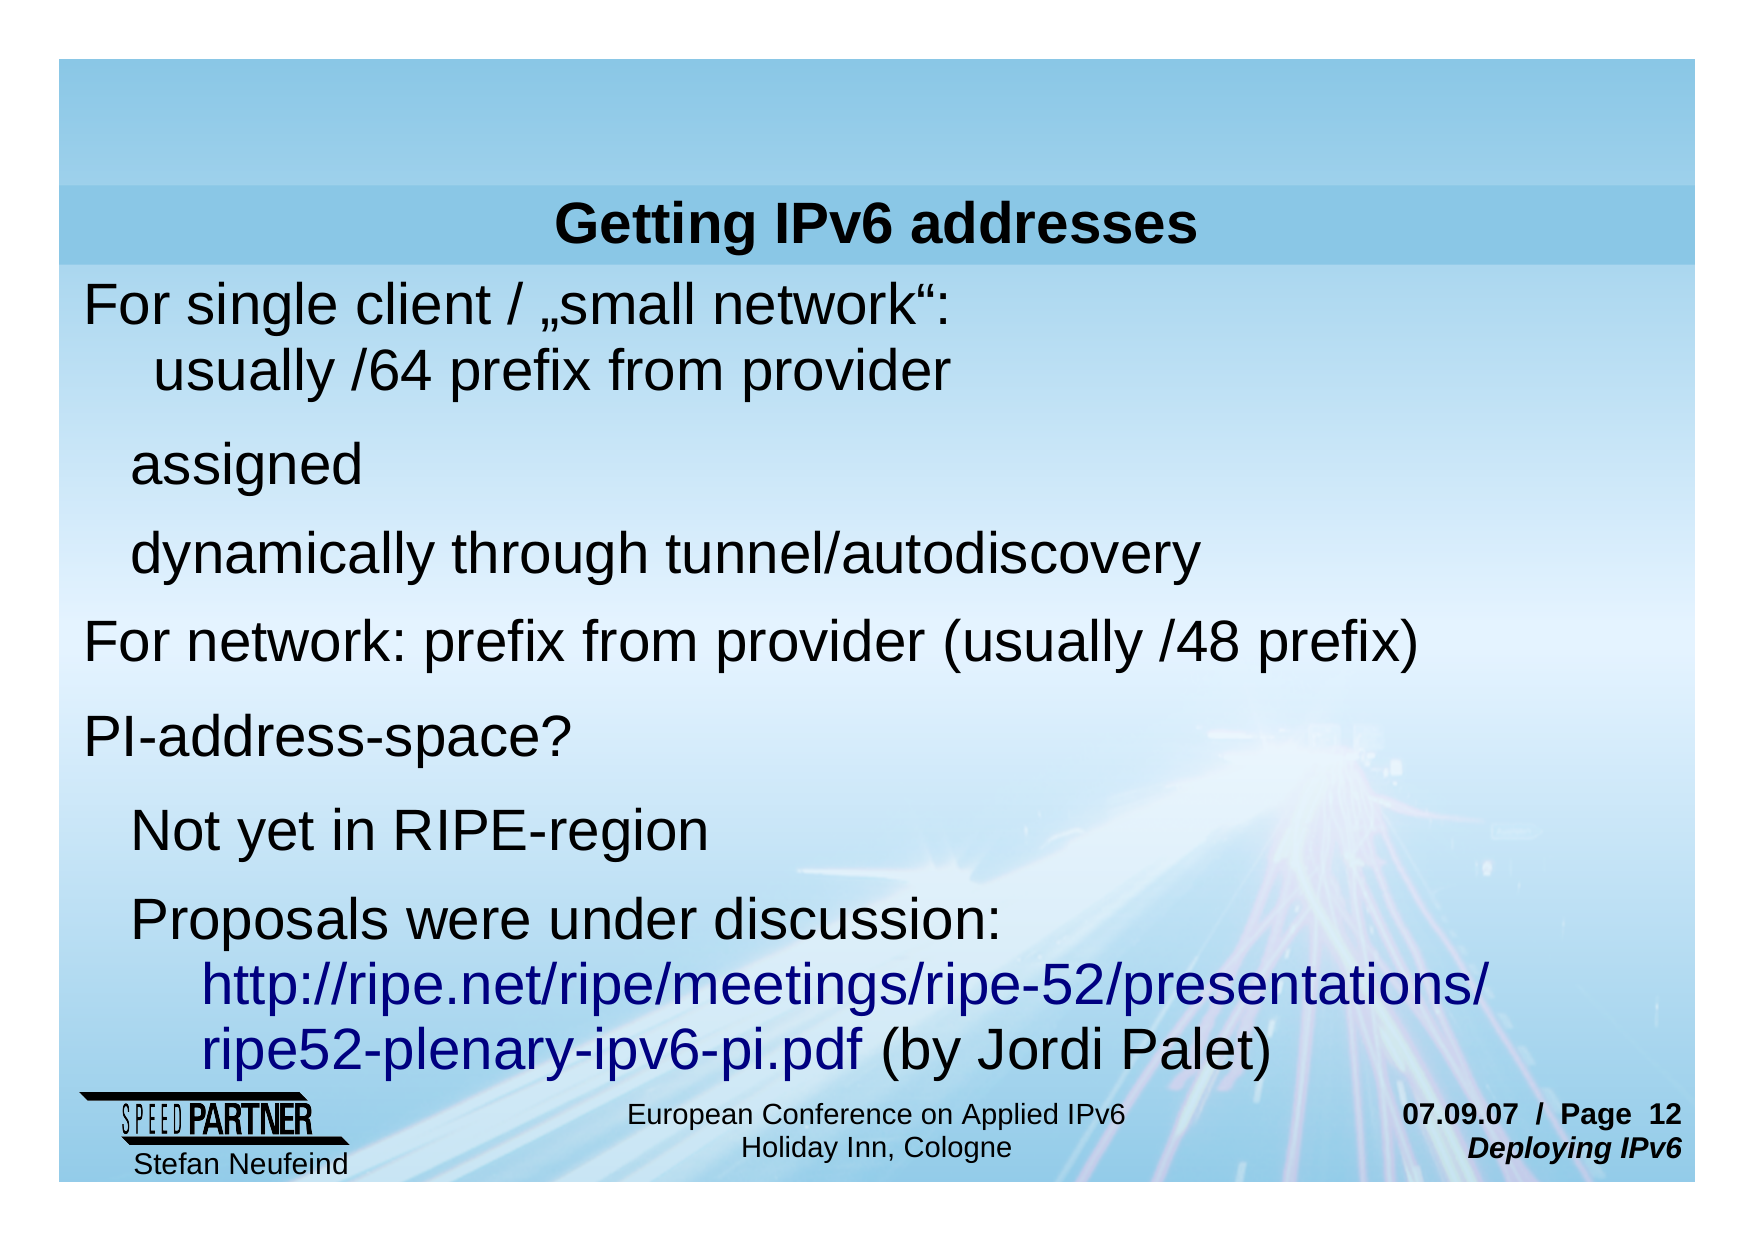

# Getting IPv6 addresses
For single client / „small network“:
usually /64 prefix from provider
assigned
dynamically through tunnel/autodiscovery
For network: prefix from provider (usually /48 prefix)
PI-address-space?
Not yet in RIPE-region
Proposals were under discussion:
http://ripe.net/ripe/meetings/ripe-52/presentations/ripe52-plenary-ipv6-pi.pdf (by Jordi Palet)